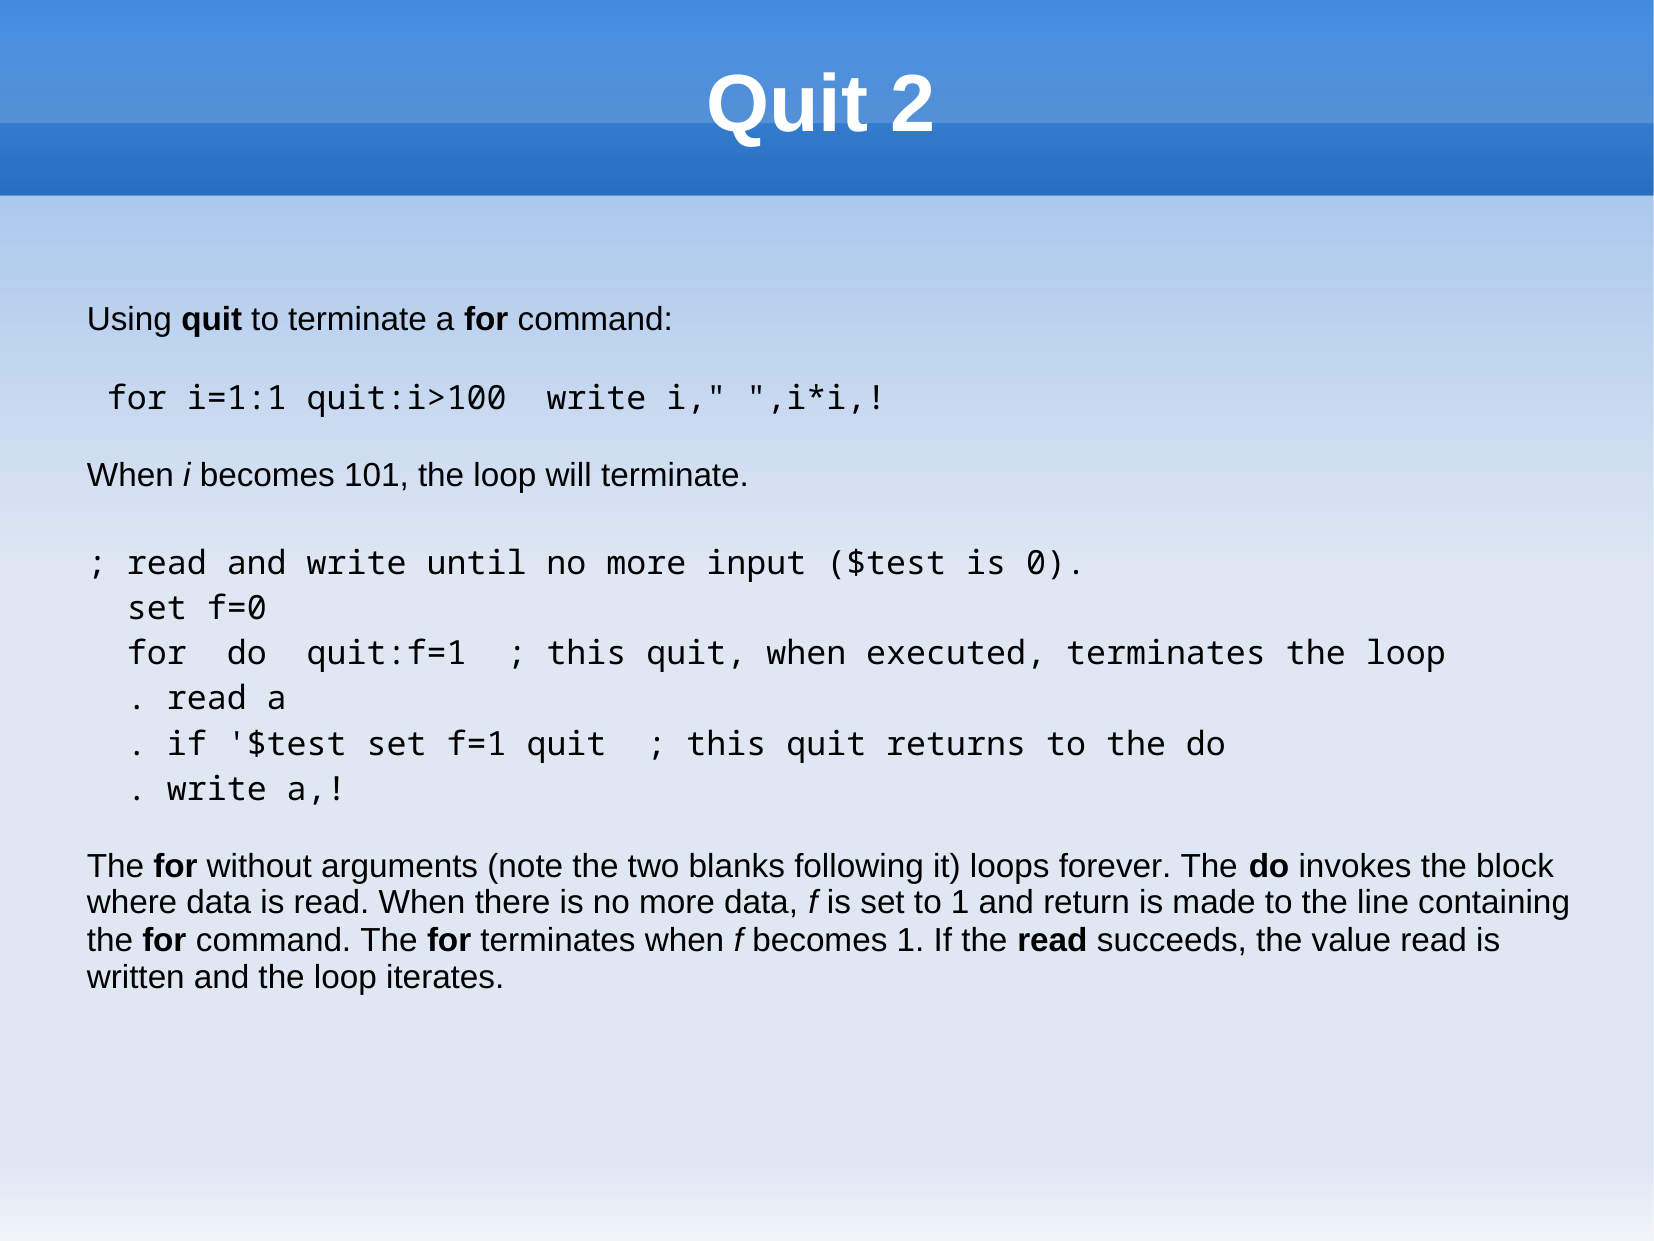

# Quit 2
Using quit to terminate a for command:
 for i=1:1 quit:i>100 write i," ",i*i,!
When i becomes 101, the loop will terminate.
; read and write until no more input ($test is 0).
 set f=0
 for do quit:f=1 ; this quit, when executed, terminates the loop
 . read a
 . if '$test set f=1 quit ; this quit returns to the do
 . write a,!
The for without arguments (note the two blanks following it) loops forever. The do invokes the block where data is read. When there is no more data, f is set to 1 and return is made to the line containing the for command. The for terminates when f becomes 1. If the read succeeds, the value read is written and the loop iterates.